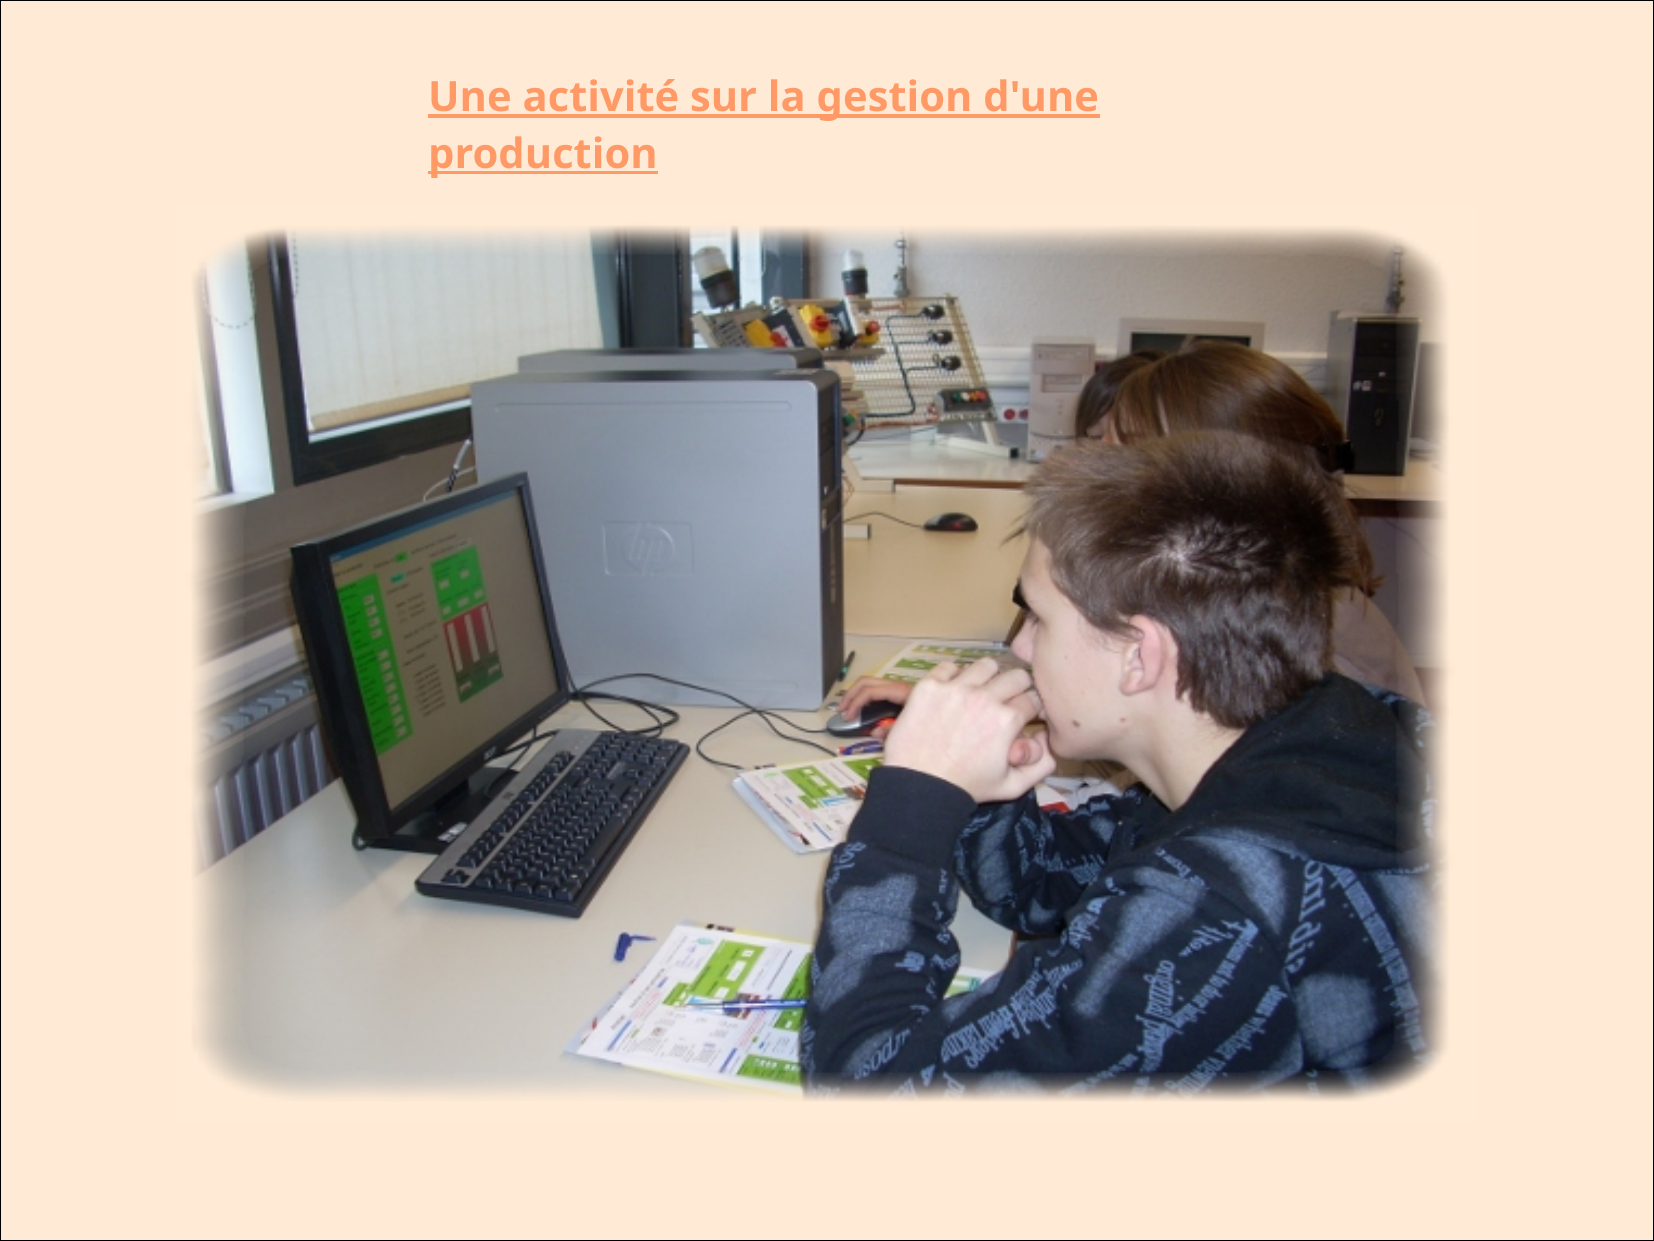

Une activité sur la gestion d'une production